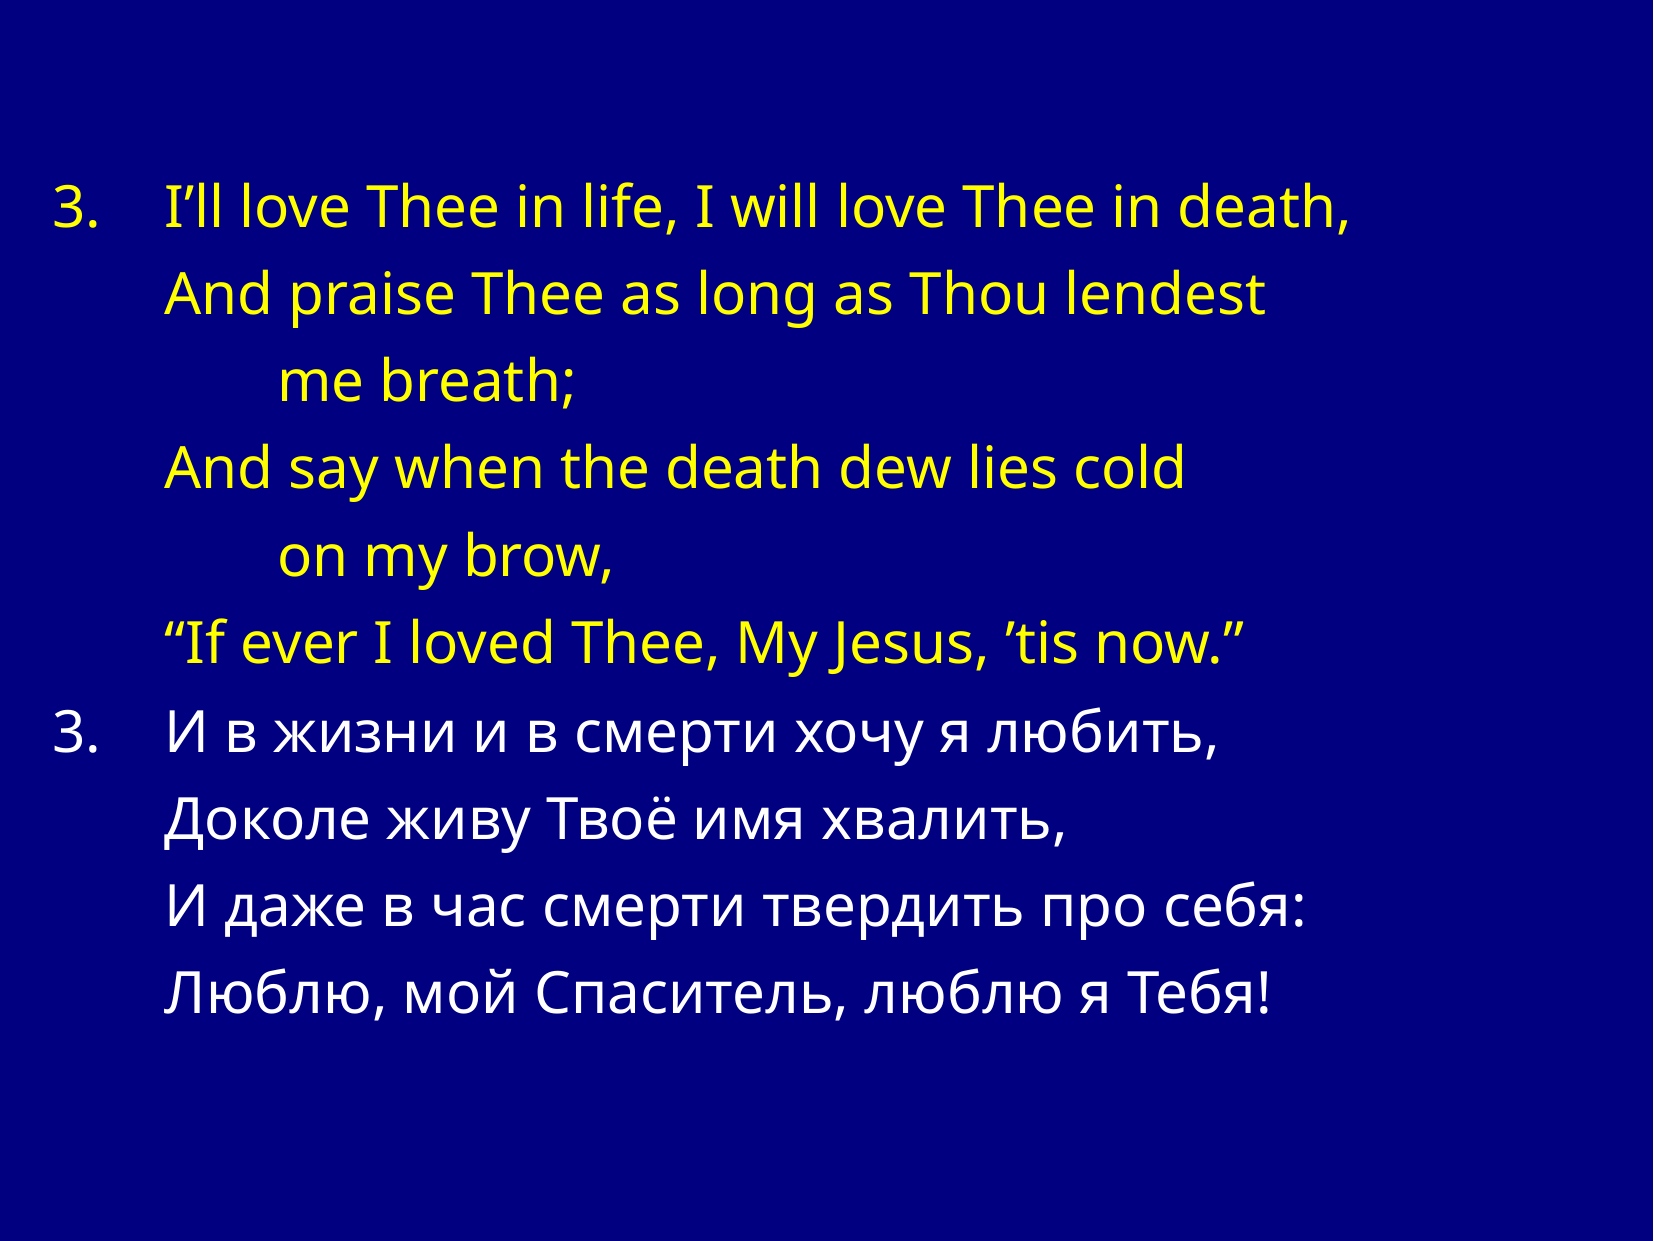

3.	I’ll love Thee in life, I will love Thee in death,
	And praise Thee as long as Thou lendest
		me breath;
	And say when the death dew lies cold
		on my brow,
	“If ever I loved Thee, My Jesus, ’tis now.”
3.	И в жизни и в смерти хочу я любить,
	Доколе живу Твоё имя хвалить,
	И даже в час смерти твердить про себя:
	Люблю, мой Спаситель, люблю я Тебя!